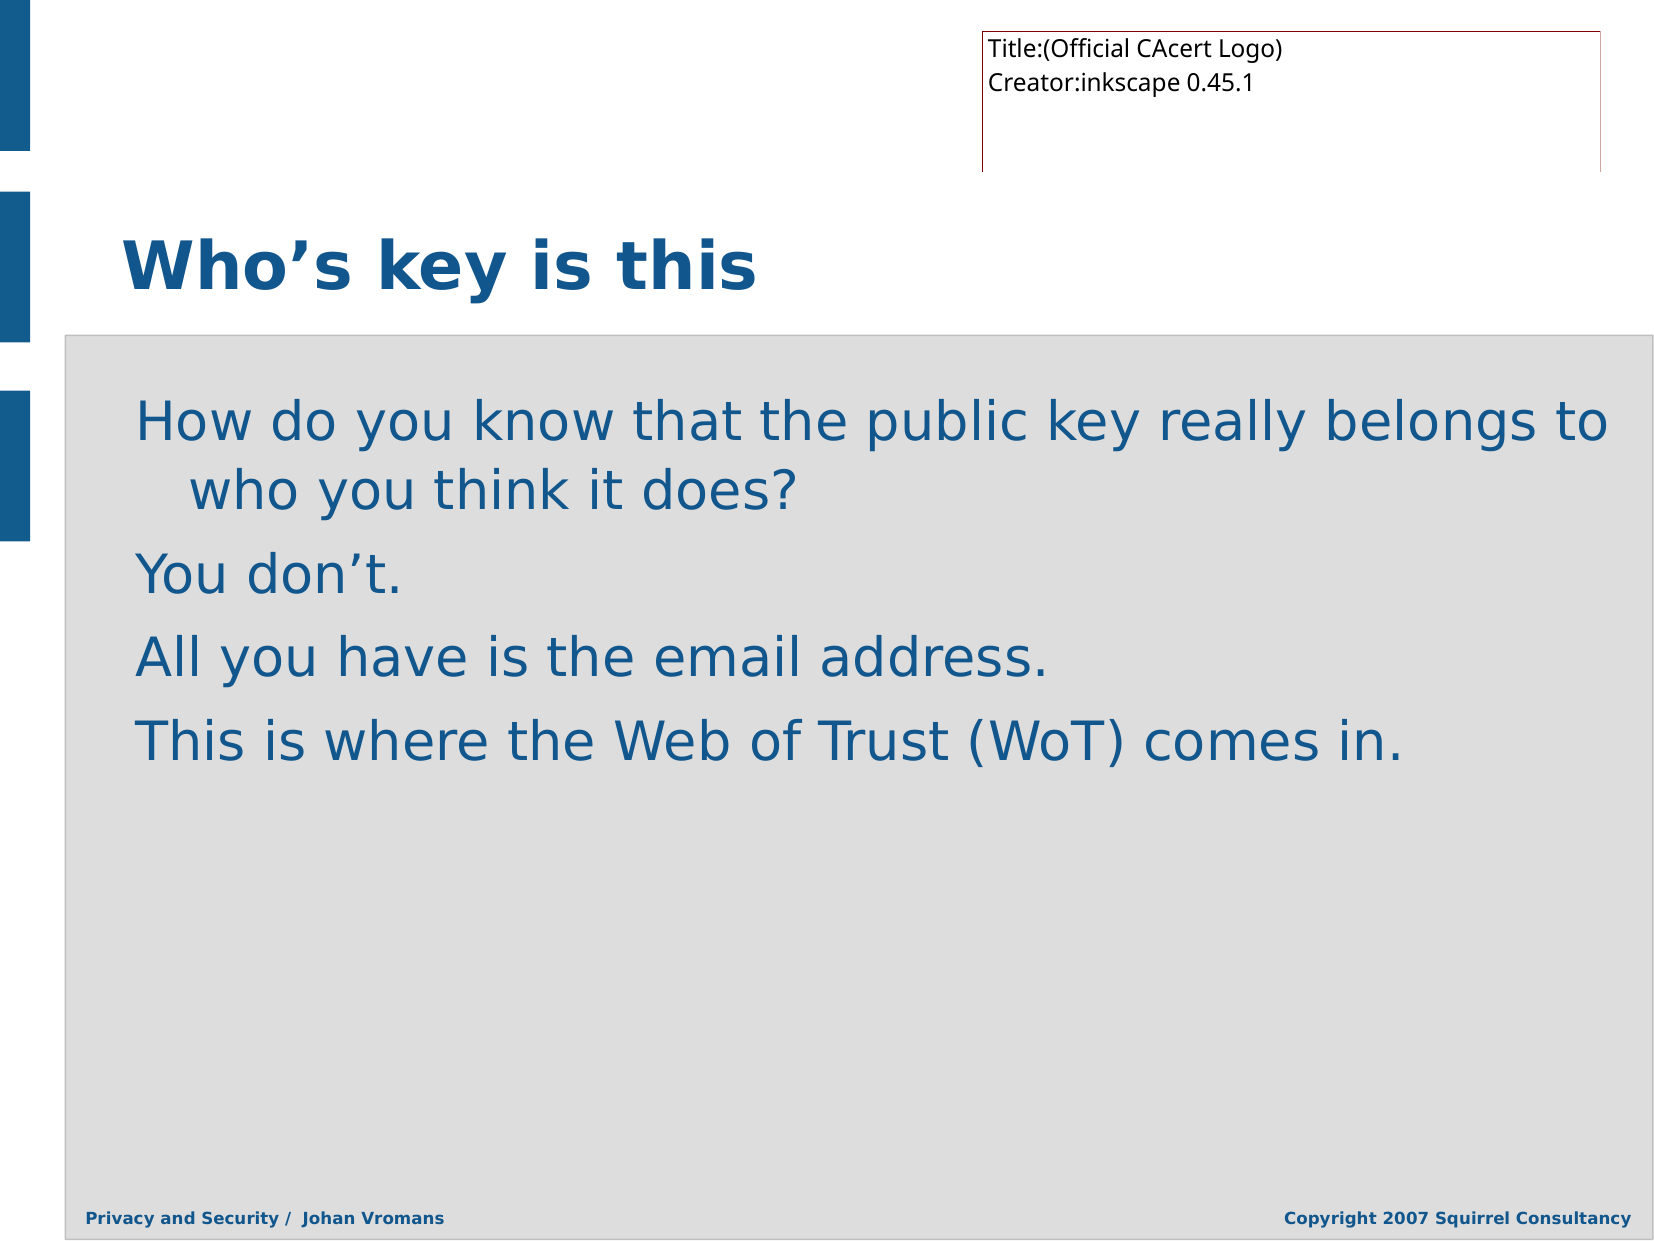

# Who’s key is this
How do you know that the public key really belongs to who you think it does?
You don’t.
All you have is the email address.
This is where the Web of Trust (WoT) comes in.